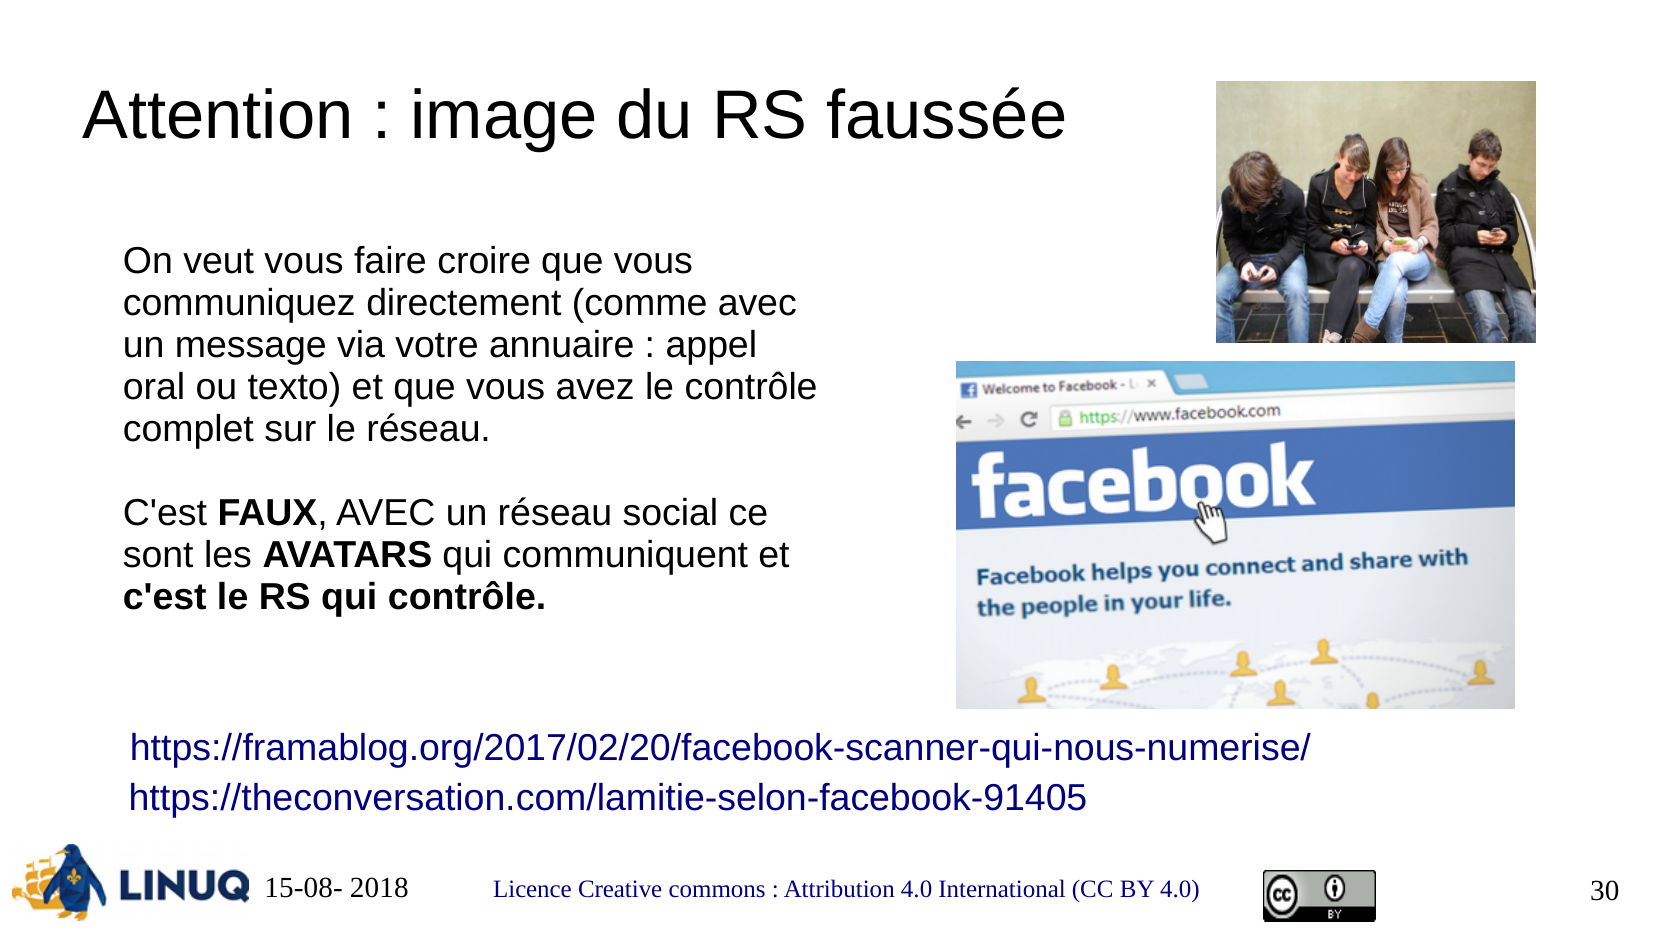

# Attention : image du RS faussée
On veut vous faire croire que vous communiquez directement (comme avec un message via votre annuaire : appel oral ou texto) et que vous avez le contrôle complet sur le réseau.
C'est FAUX, AVEC un réseau social ce sont les AVATARS qui communiquent et c'est le RS qui contrôle.
https://framablog.org/2017/02/20/facebook-scanner-qui-nous-numerise/
https://theconversation.com/lamitie-selon-facebook-91405
15-08- 2018
30